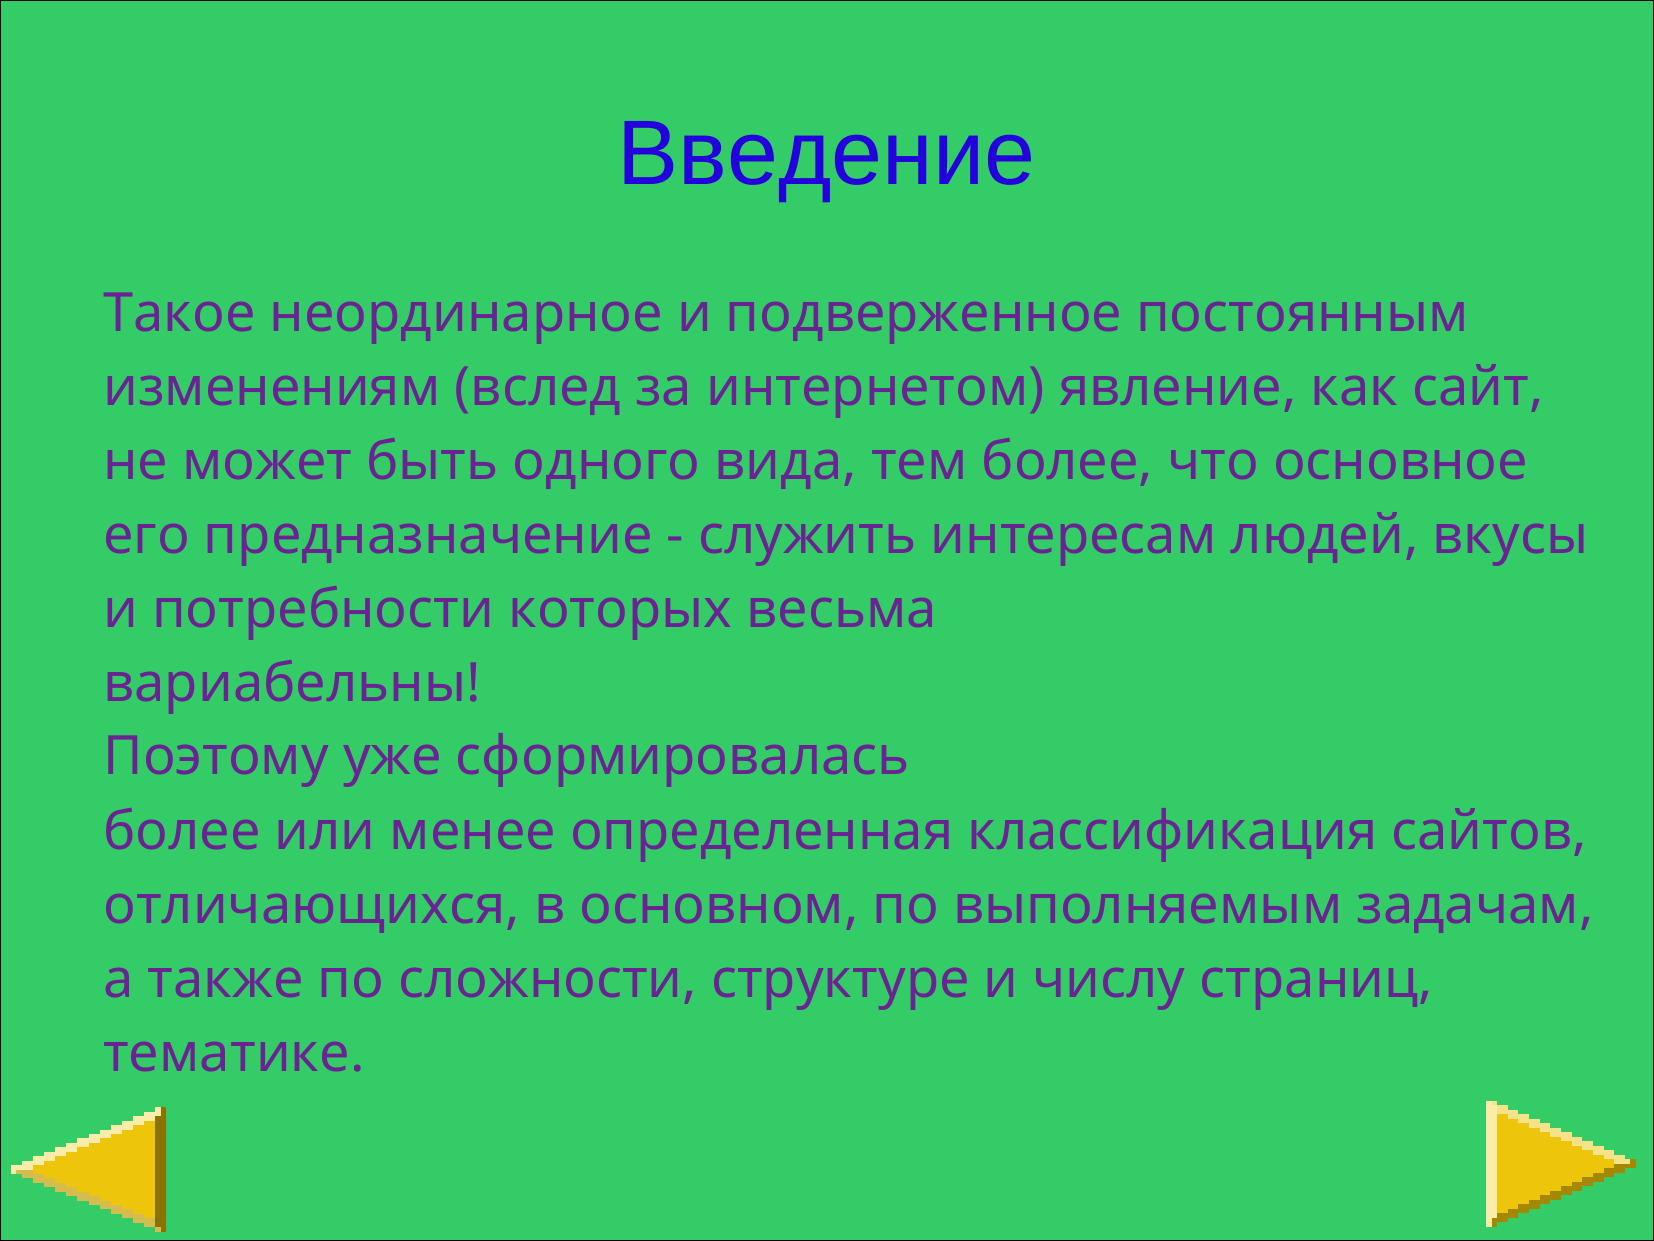

# Введение
Такое неординарное и подверженное постоянным изменениям (вслед за интернетом) явление, как сайт, не может быть одного вида, тем более, что основное его предназначение - служить интересам людей, вкусы и потребности которых весьма
вариабельны!
Поэтому уже сформировалась
более или менее определенная классификация сайтов, отличающихся, в основном, по выполняемым задачам, а также по сложности, структуре и числу страниц, тематике.